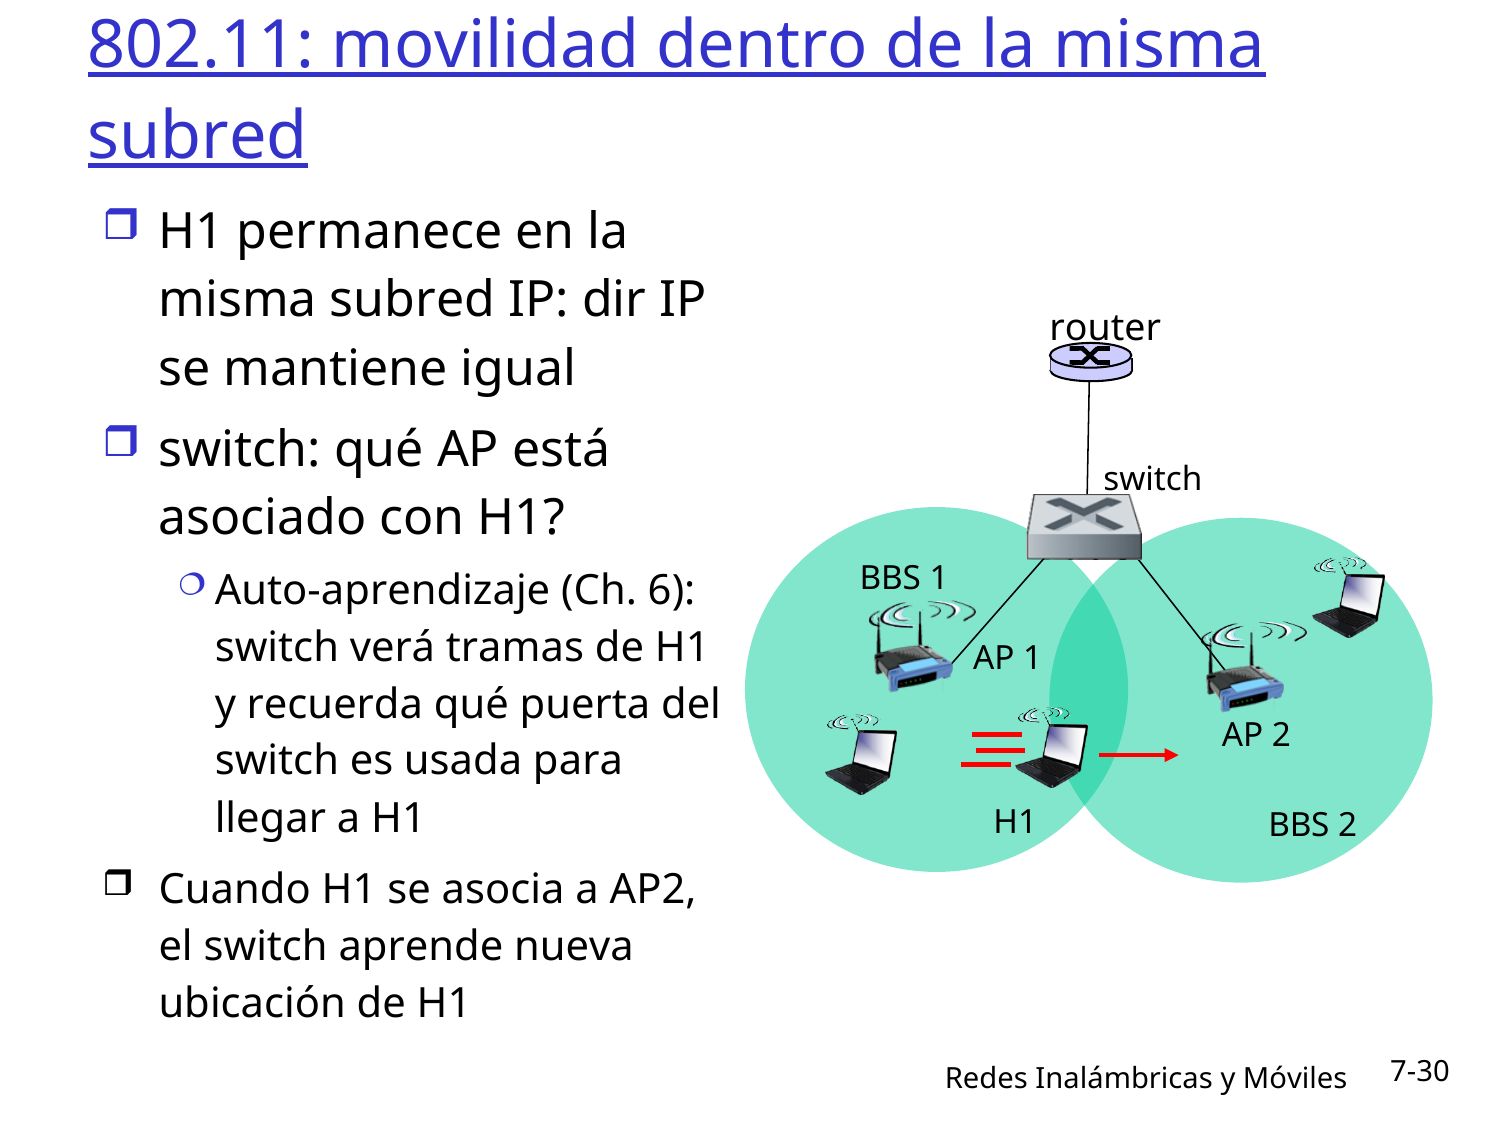

802.11: movilidad dentro de la misma subred
# H1 permanece en la misma subred IP: dir IP se mantiene igual
switch: qué AP está asociado con H1?
Auto-aprendizaje (Ch. 6): switch verá tramas de H1 y recuerda qué puerta del switch es usada para llegar a H1
Cuando H1 se asocia a AP2, el switch aprende nueva ubicación de H1
router
switch
BBS 1
AP 1
AP 2
H1
BBS 2
30